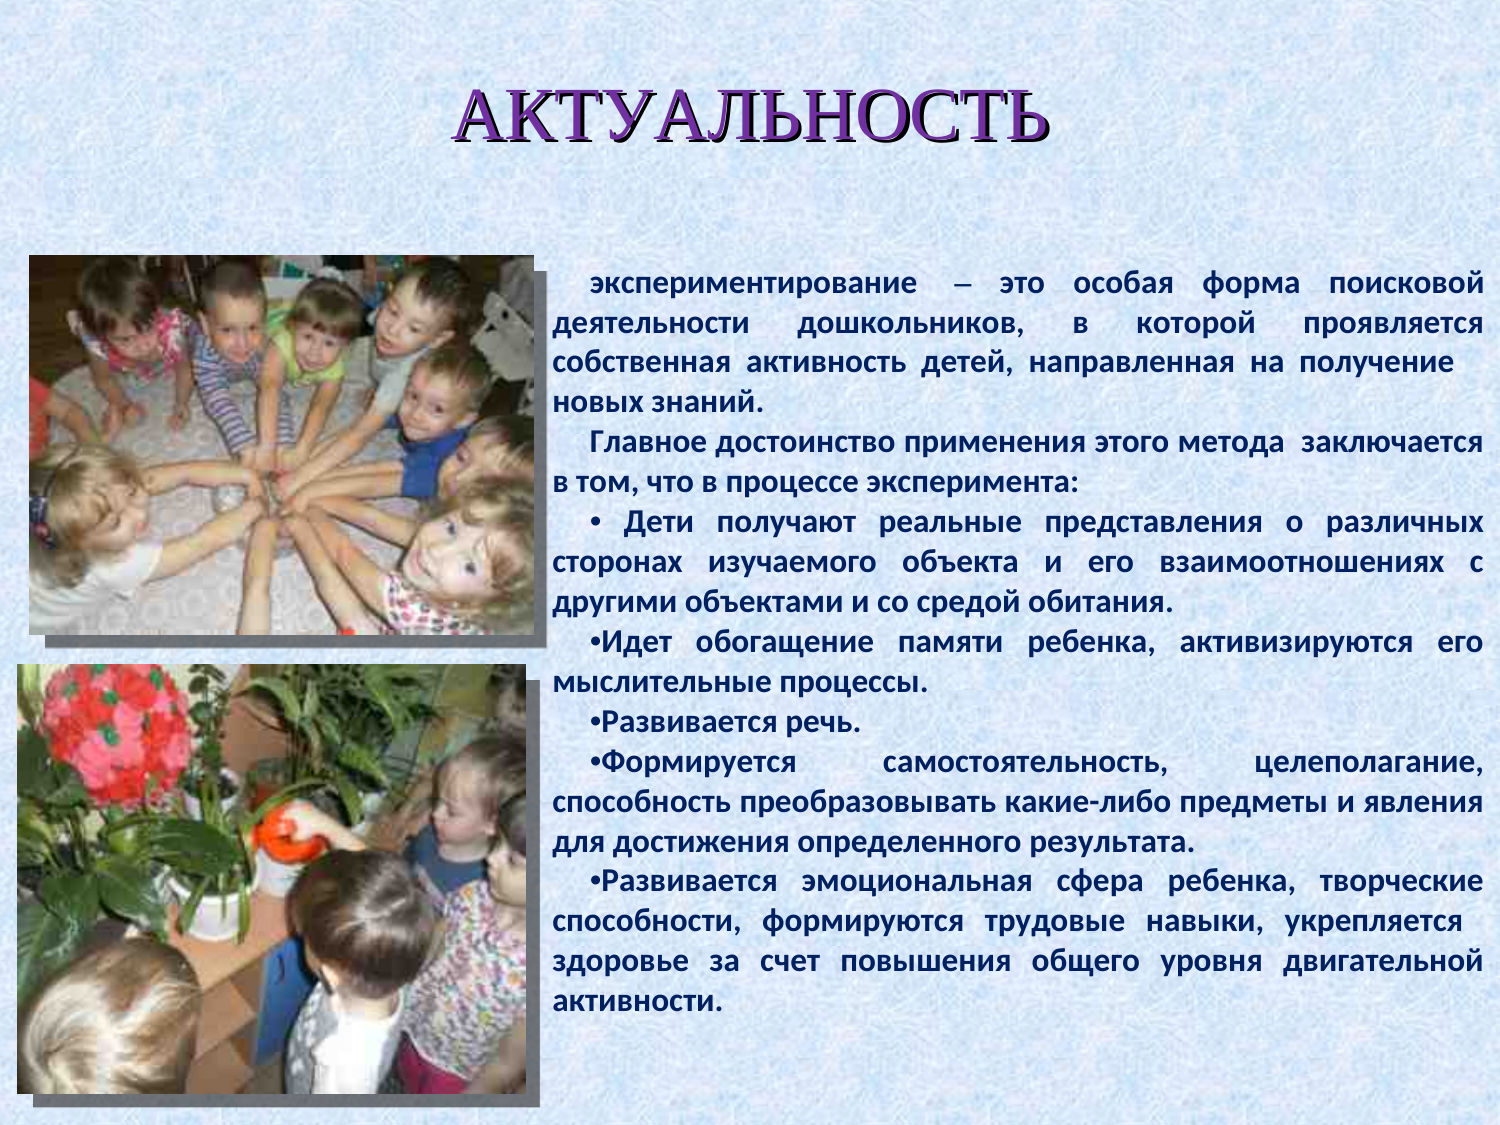

экспериментирование  – это особая форма поисковой деятельности дошкольников, в которой проявляется собственная активность детей, направленная на получение новых знаний.
Главное достоинство применения этого метода заключается в том, что в процессе эксперимента:
• Дети получают реальные представления о различных сторонах изучаемого объекта и его взаимоотношениях с другими объектами и со средой обитания.
•Идет обогащение памяти ребенка, активизируются его мыслительные процессы.
•Развивается речь.
•Формируется самостоятельность, целеполагание, способность преобразовывать какие-либо предметы и явления для достижения определенного результата.
•Развивается эмоциональная сфера ребенка, творческие способности, формируются трудовые навыки, укрепляется здоровье за счет повышения общего уровня двигательной активности.
АКТУАЛЬНОСТЬ